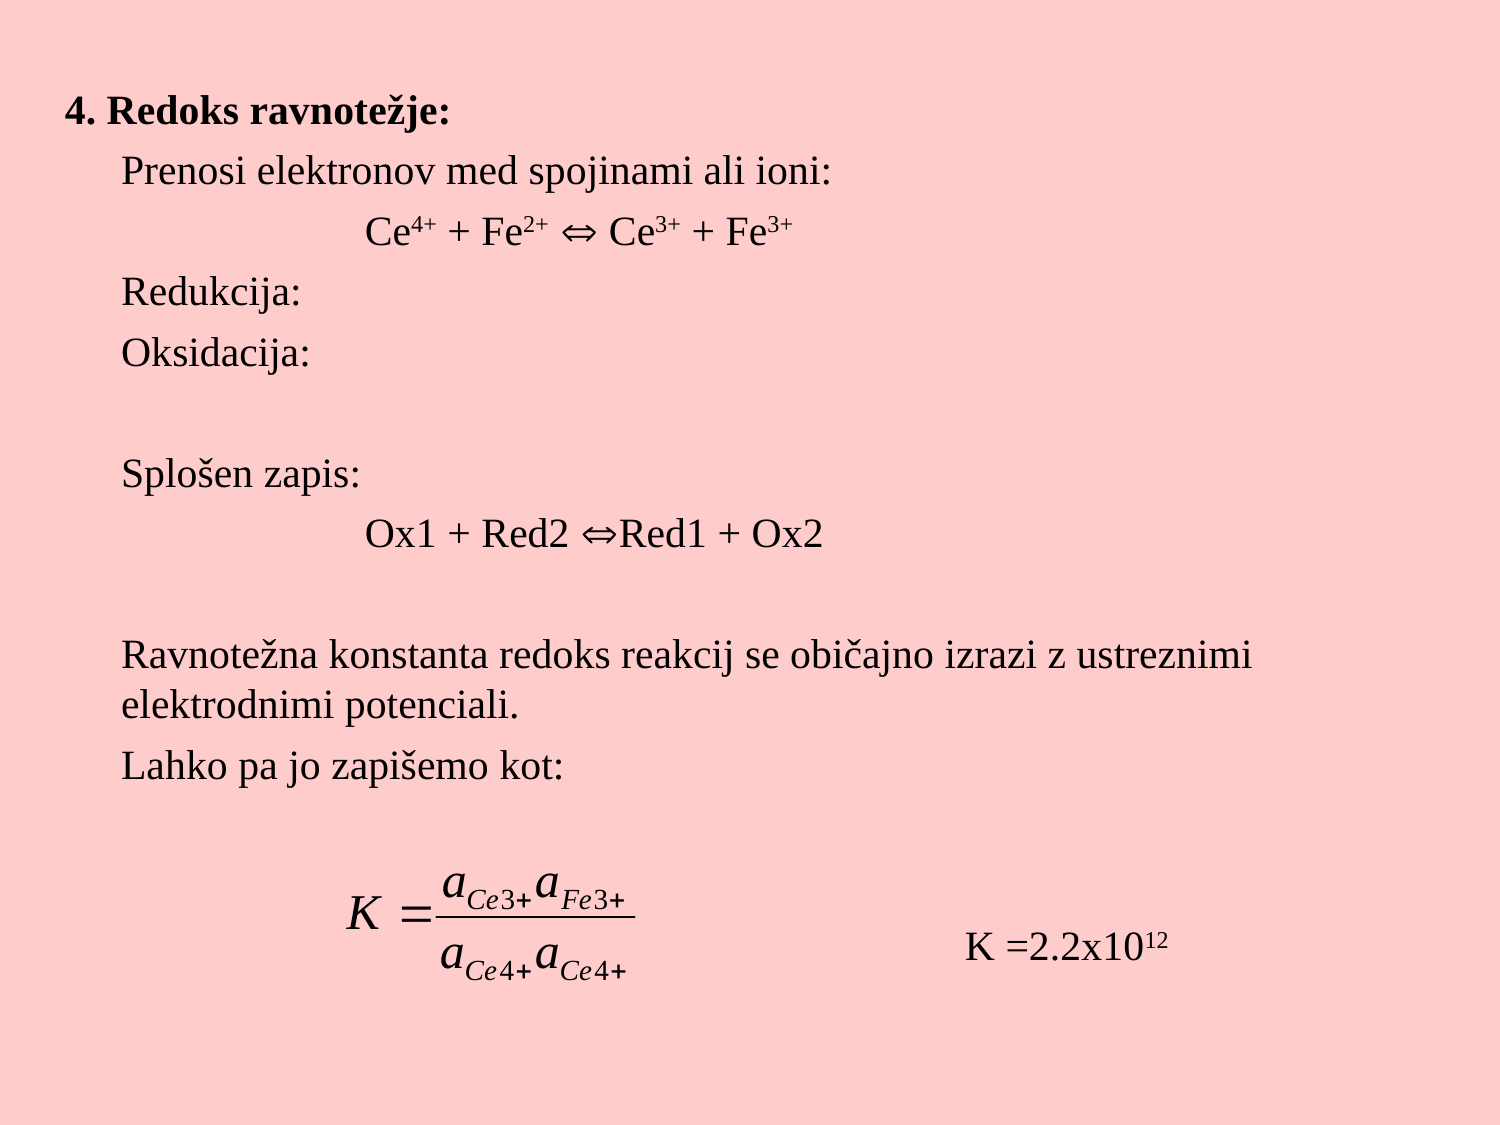

# 4. Redoks ravnotežje:
	Prenosi elektronov med spojinami ali ioni:
			Ce4+ + Fe2+  Ce3+ + Fe3+
 	Redukcija:
	Oksidacija:
	Splošen zapis:
			Ox1 + Red2 Red1 + Ox2
	Ravnotežna konstanta redoks reakcij se običajno izrazi z ustreznimi elektrodnimi potenciali.
	Lahko pa jo zapišemo kot:
							K =2.2x1012